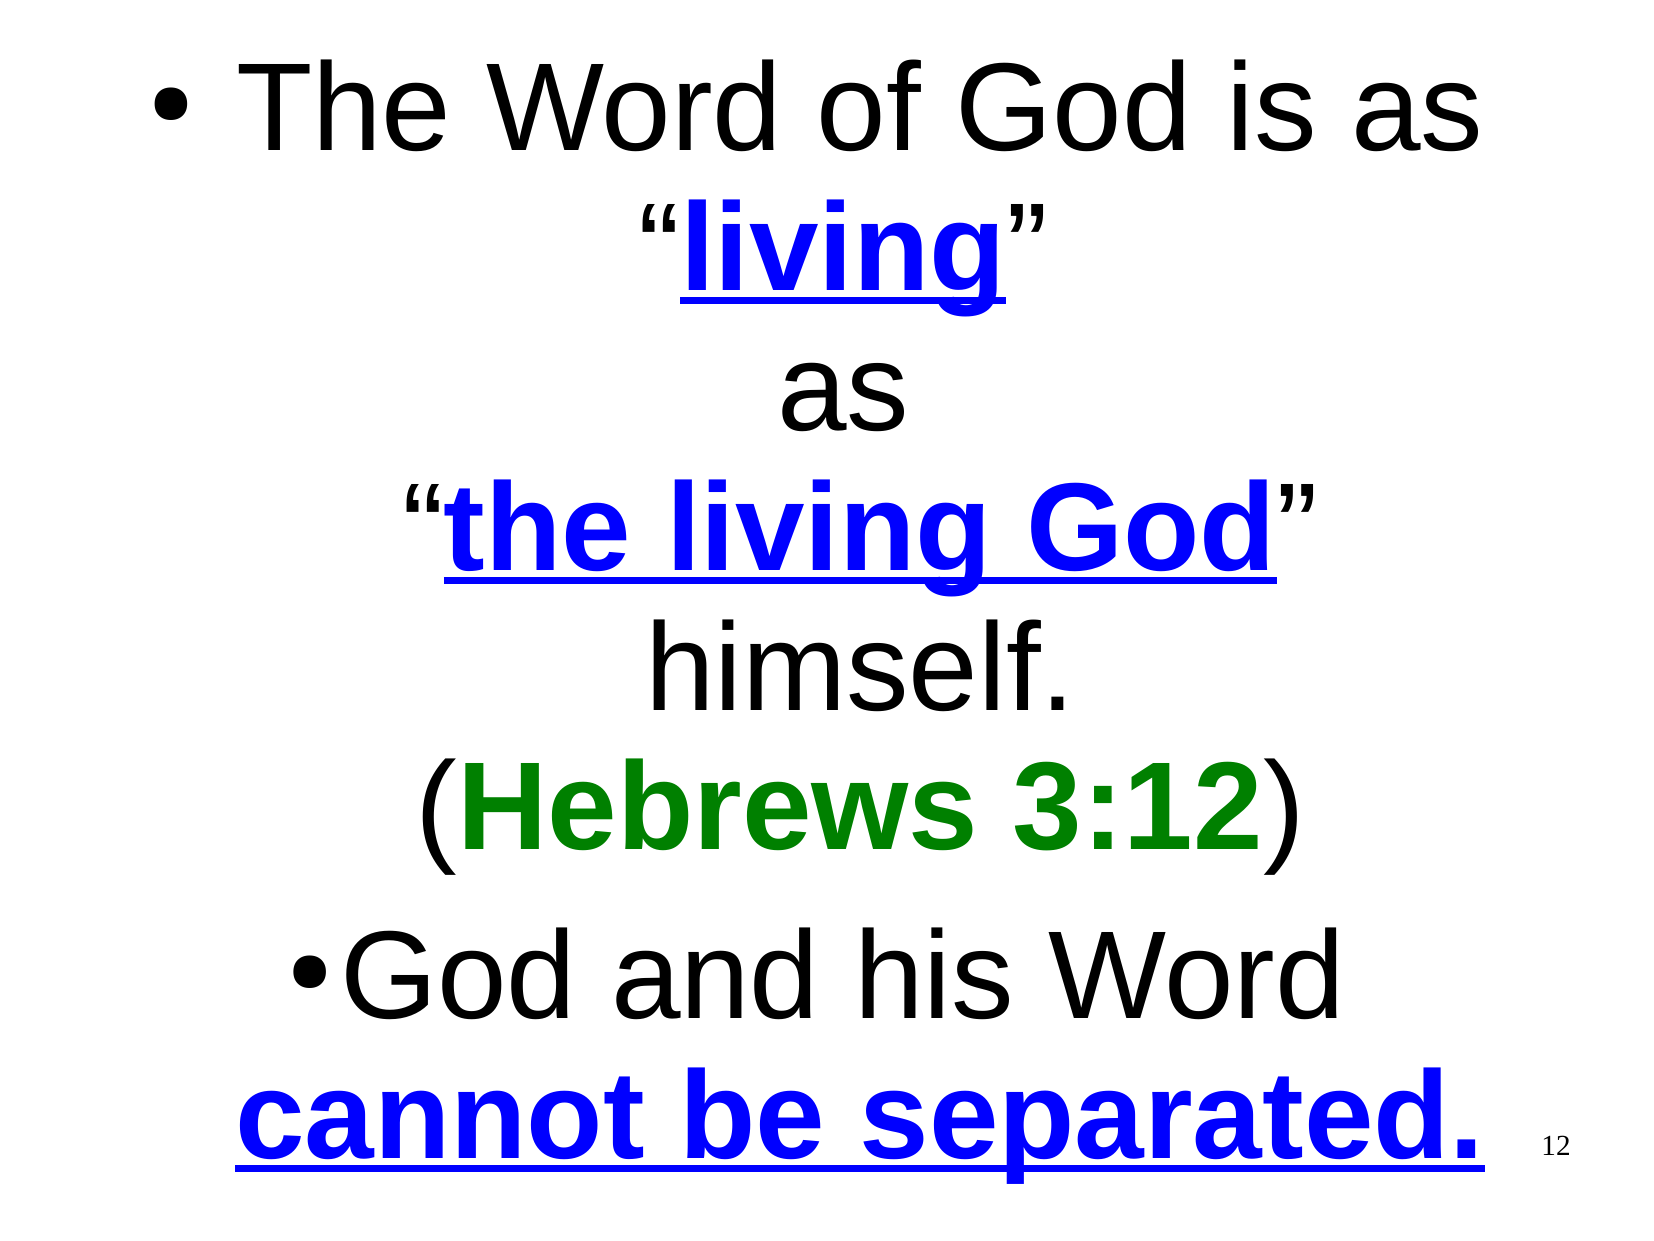

# The Word of God is as “living” as “the living God” himself. (Hebrews 3:12)
God and his Word
cannot be separated.
12